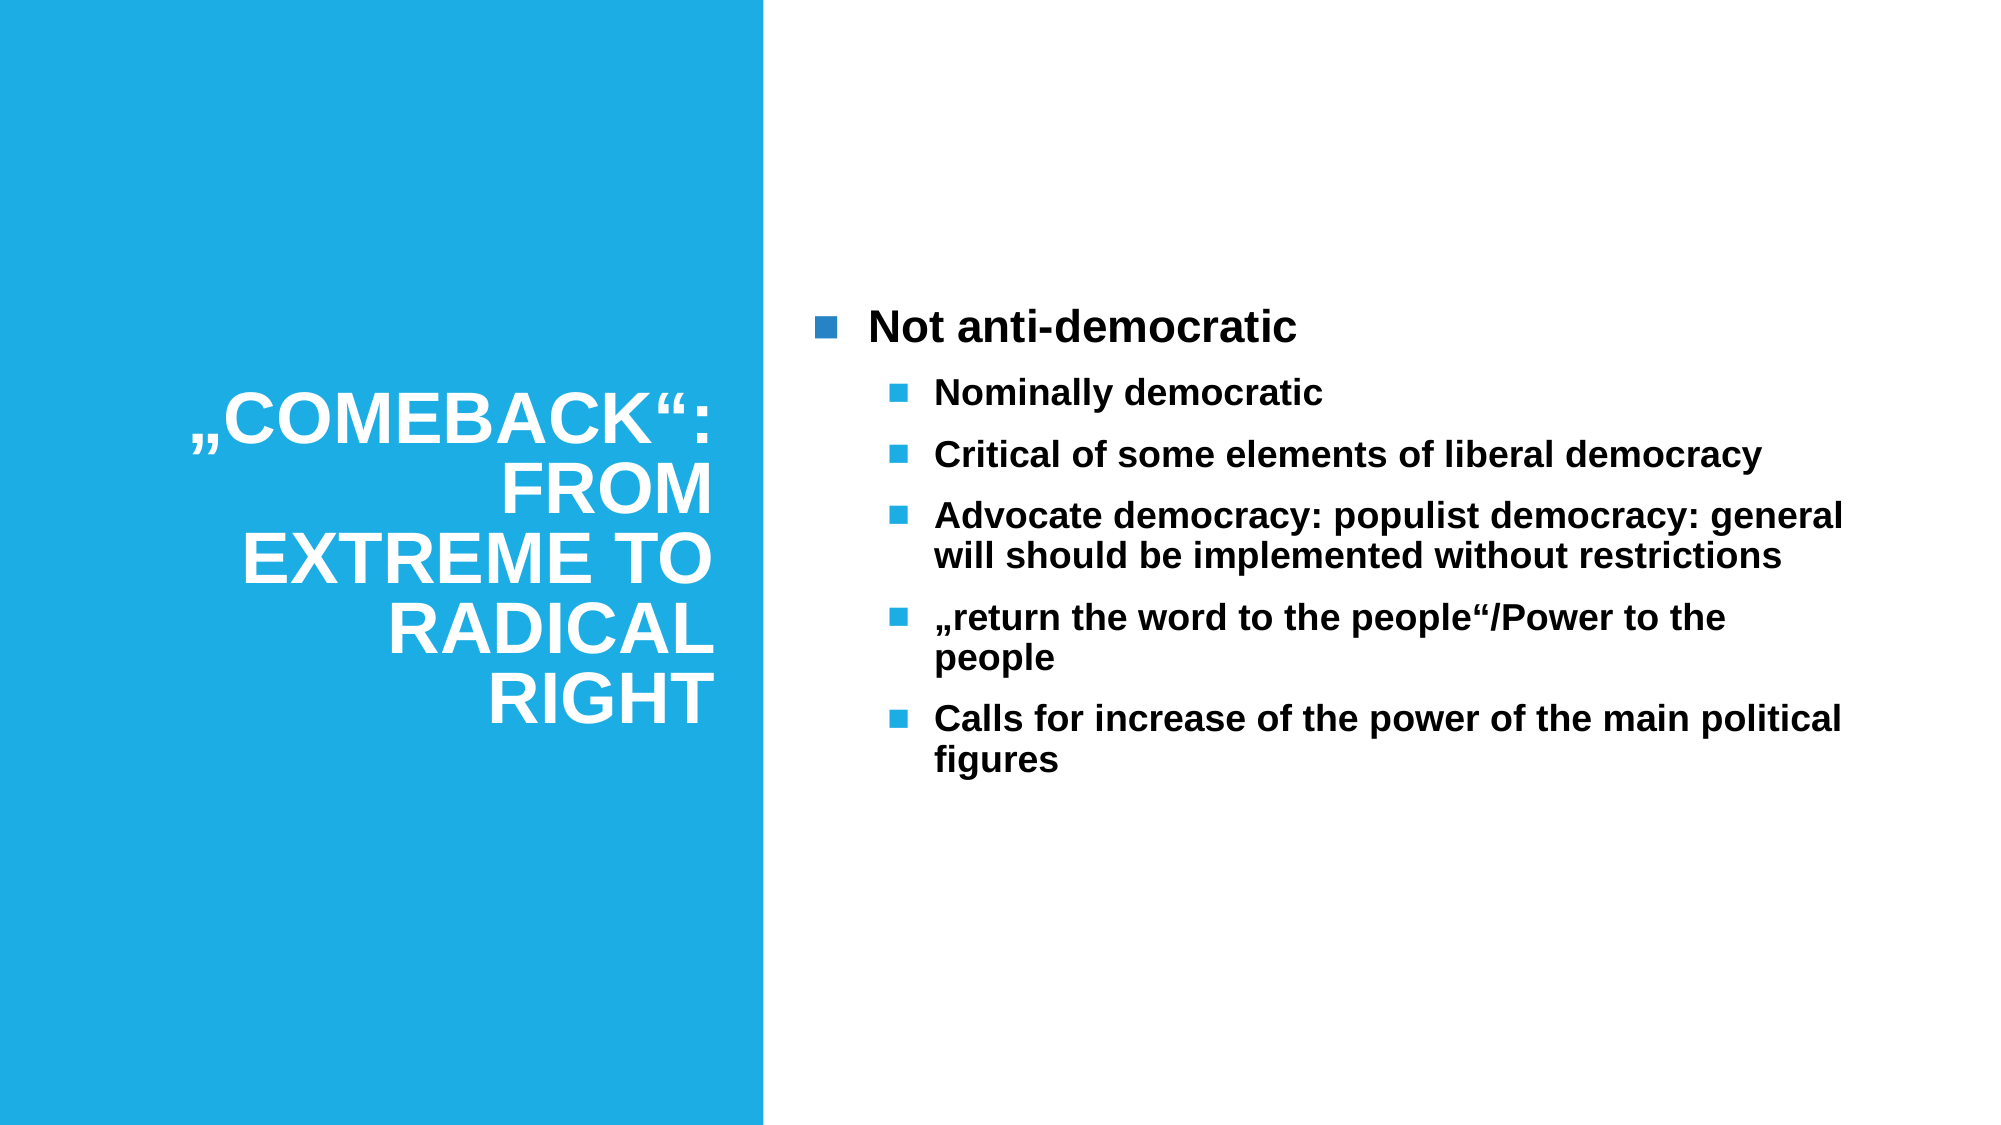

# „COMEBACK“: FROM EXTREME TO RADICAL RIGHT
Not anti-democratic
Nominally democratic
Critical of some elements of liberal democracy
Advocate democracy: populist democracy: general will should be implemented without restrictions
„return the word to the people“/Power to the people
Calls for increase of the power of the main political figures